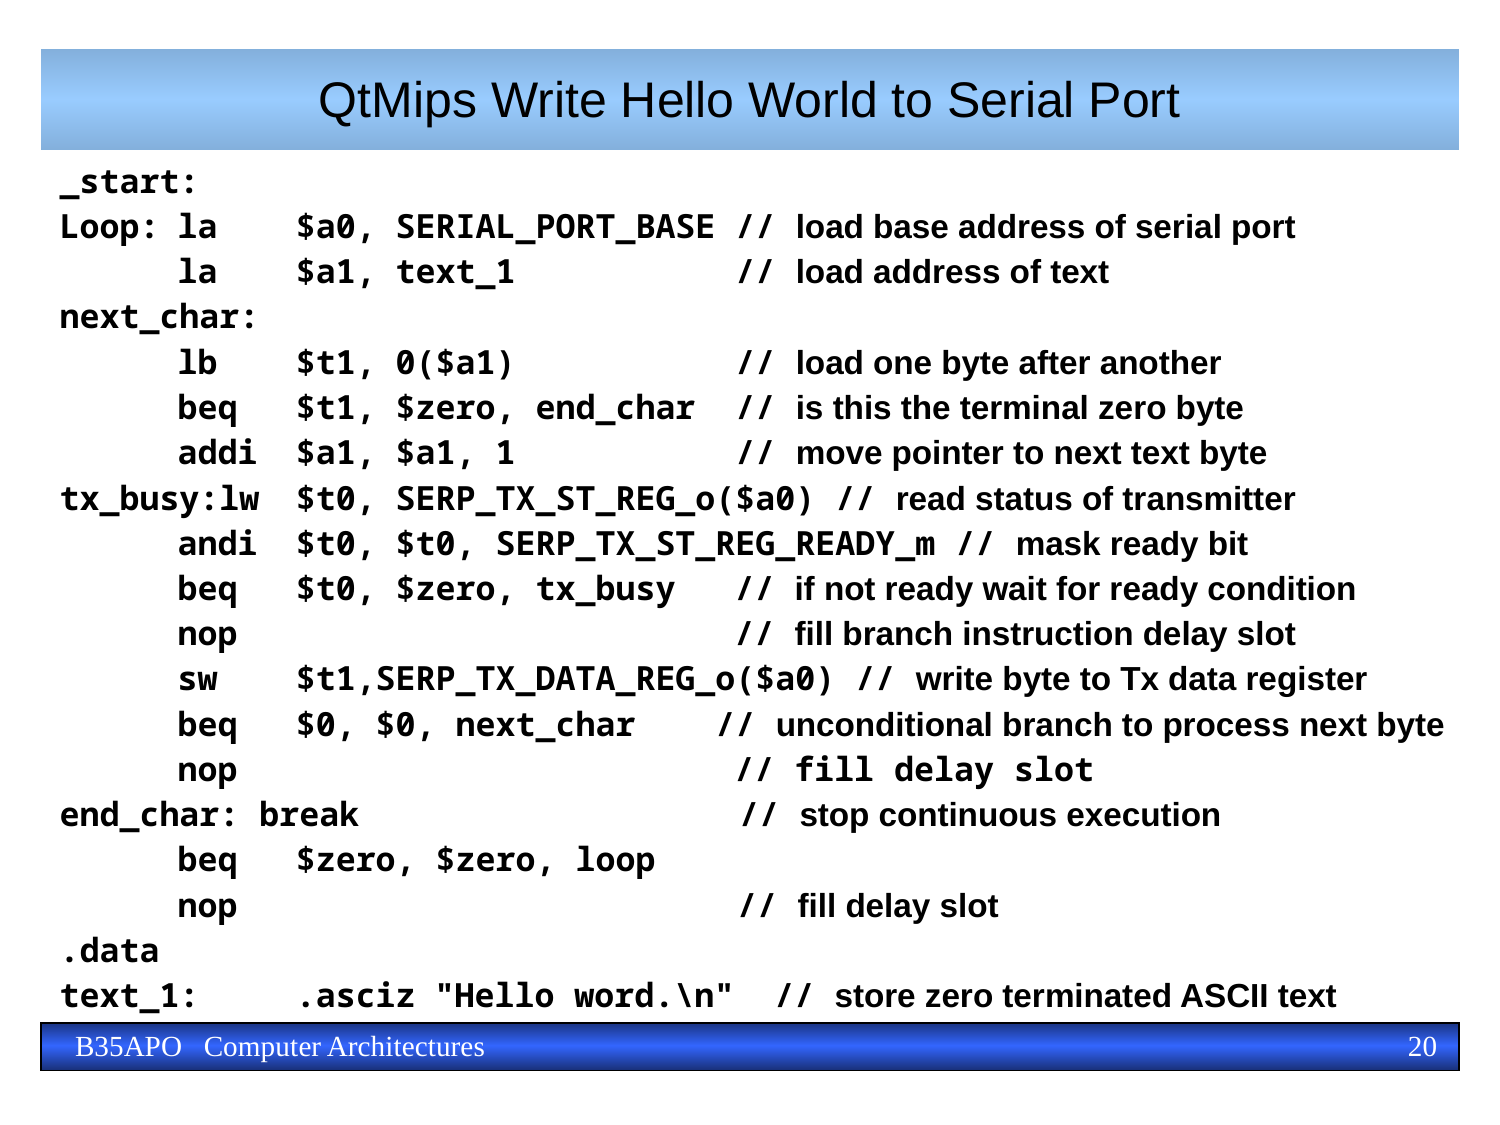

# QtMips Write Hello World to Serial Port
_start:
Loop:	la	$a0, SERIAL_PORT_BASE // load base address of serial port
	la	$a1, text_1 // load address of text
next_char:
	lb	$t1, 0($a1) // load one byte after another
	beq	$t1, $zero, end_char // is this the terminal zero byte
	addi	$a1, $a1, 1 // move pointer to next text byte
tx_busy:lw	$t0, SERP_TX_ST_REG_o($a0) // read status of transmitter
	andi	$t0, $t0, SERP_TX_ST_REG_READY_m // mask ready bit
	beq	$t0, $zero, tx_busy	// if not ready wait for ready condition
	nop			 // fill branch instruction delay slot
	sw	$t1,SERP_TX_DATA_REG_o($a0) // write byte to Tx data register
	beq	$0, $0, next_char // unconditional branch to process next byte
	nop			 // fill delay slot
end_char: break // stop continuous execution
	beq	$zero, $zero, loop
	nop // fill delay slot
.data
text_1:	.asciz	"Hello word.\n" // store zero terminated ASCII text
B35APO Computer Architectures
20